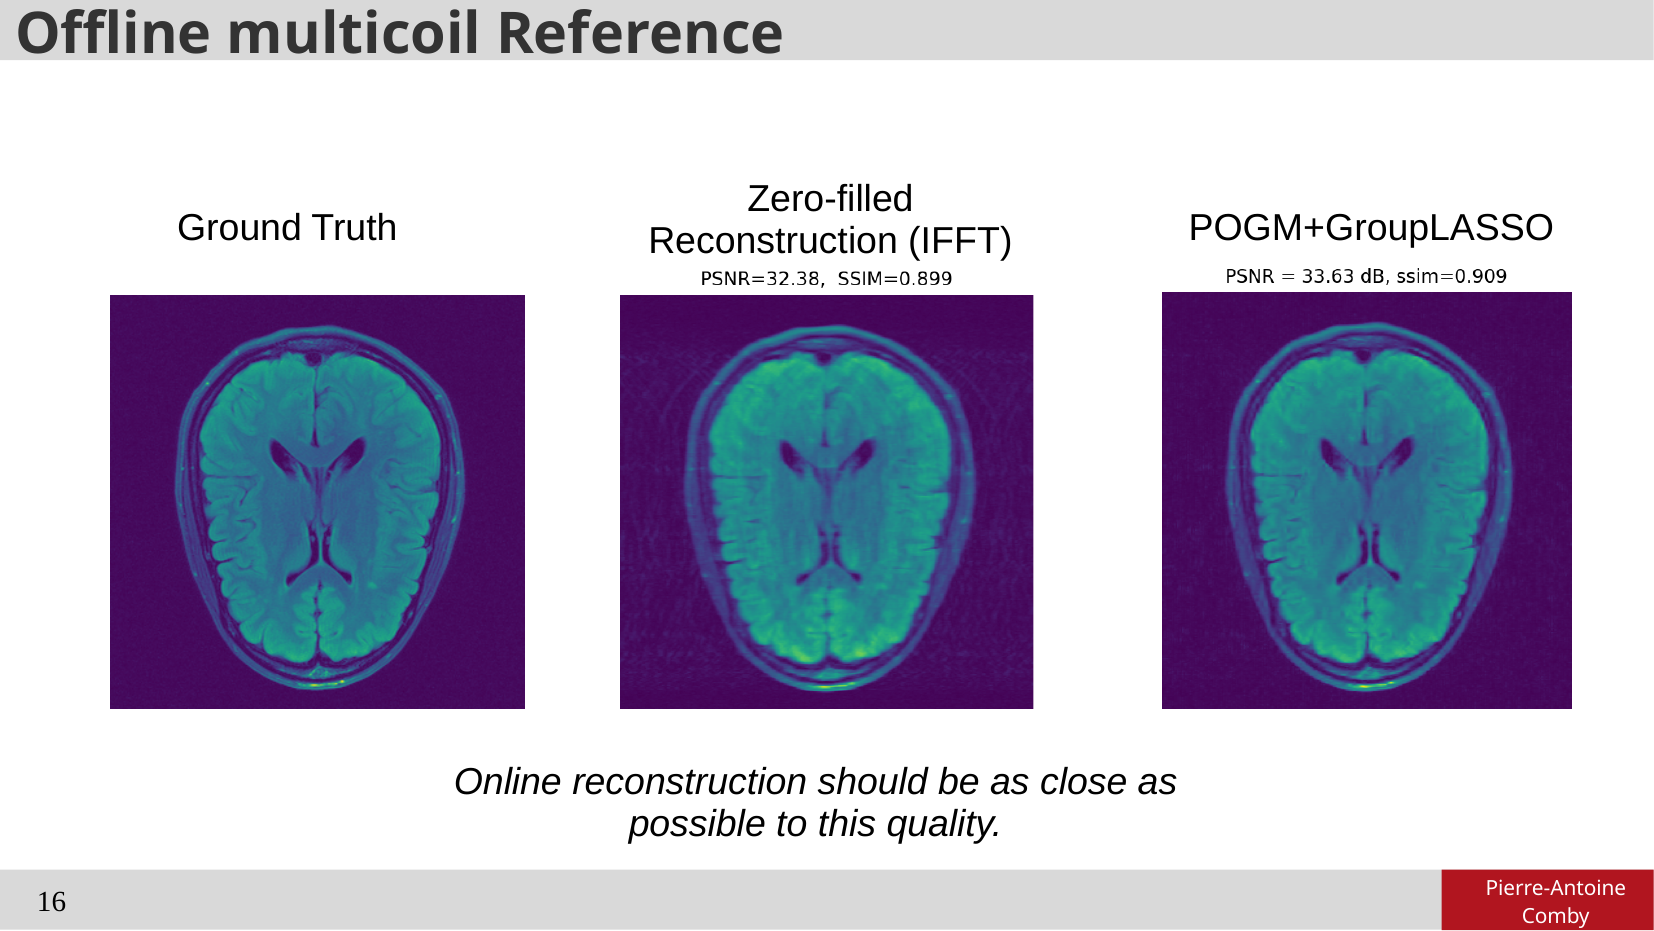

# Offline multicoil Reference
Zero-filled Reconstruction (IFFT)
Ground Truth
POGM+GroupLASSO
Online reconstruction should be as close as possible to this quality.
16